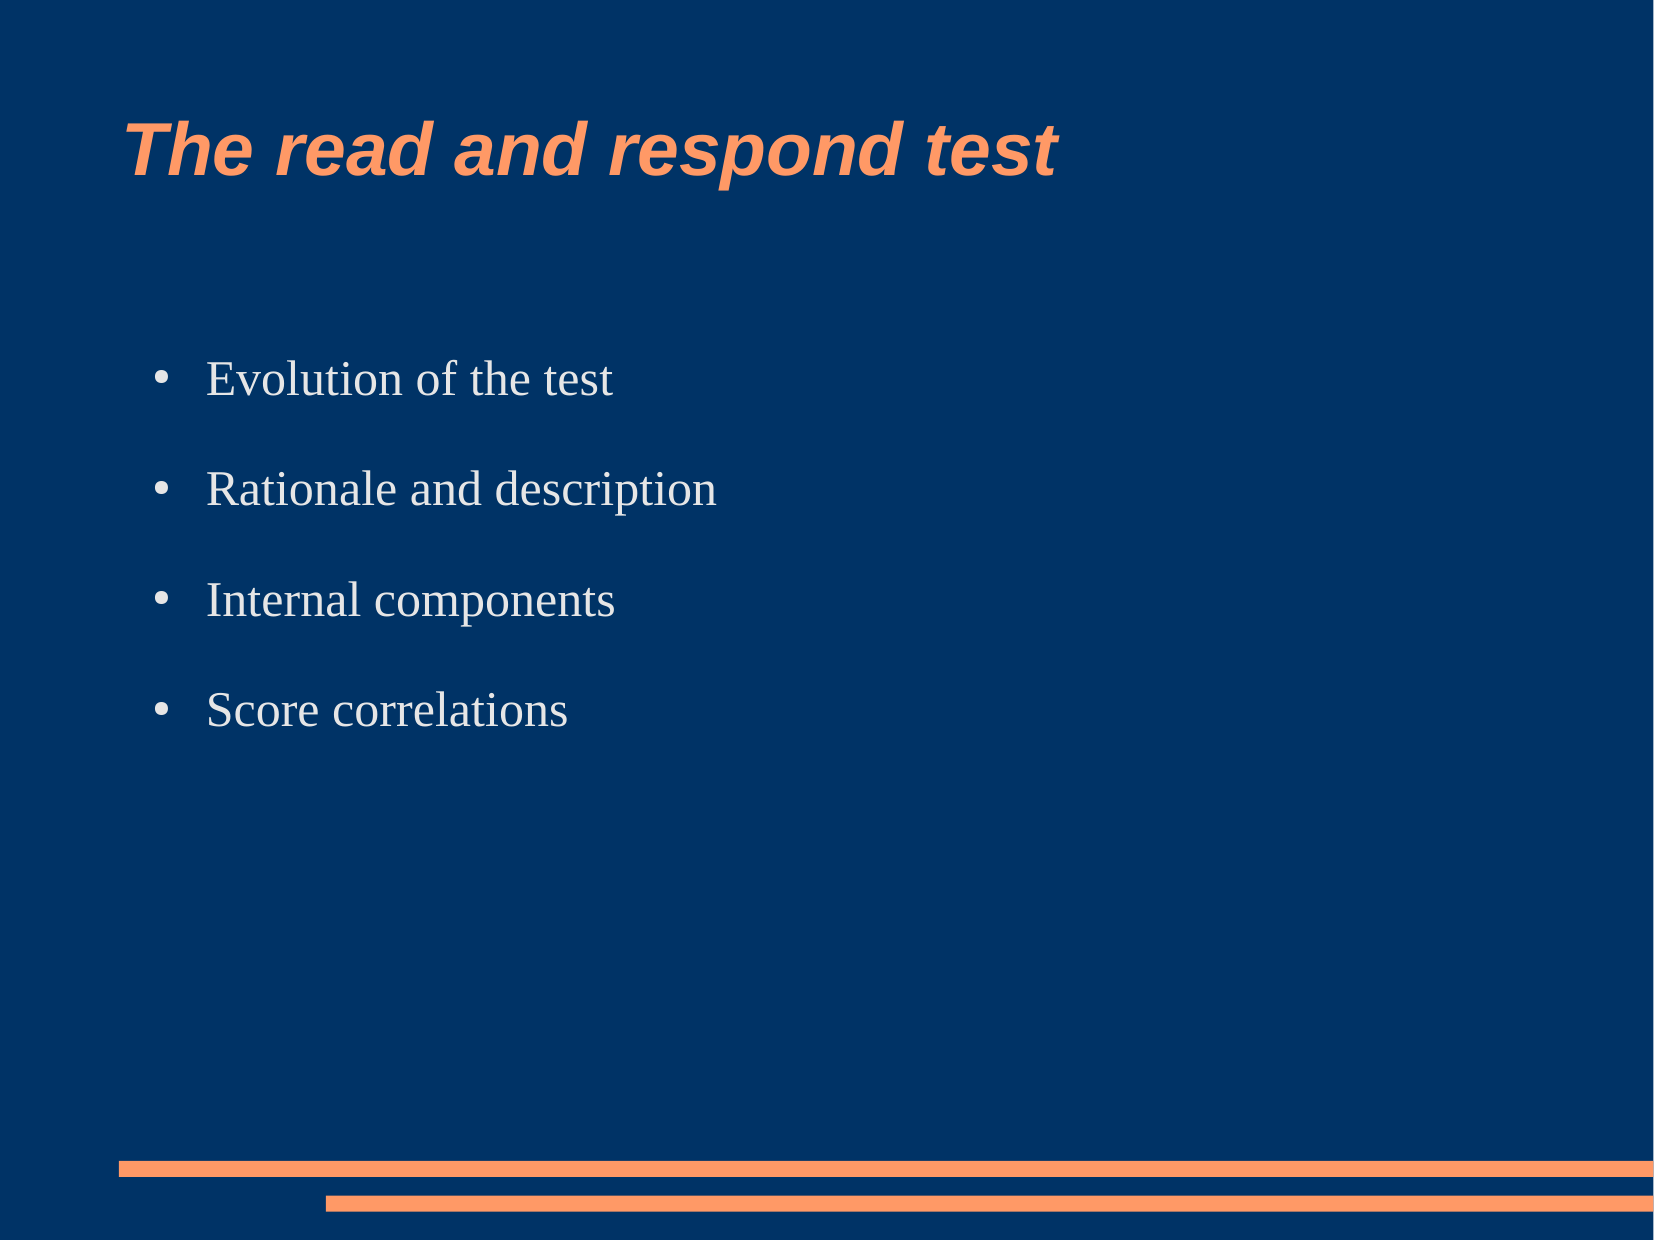

# The read and respond test
Evolution of the test
Rationale and description
Internal components
Score correlations